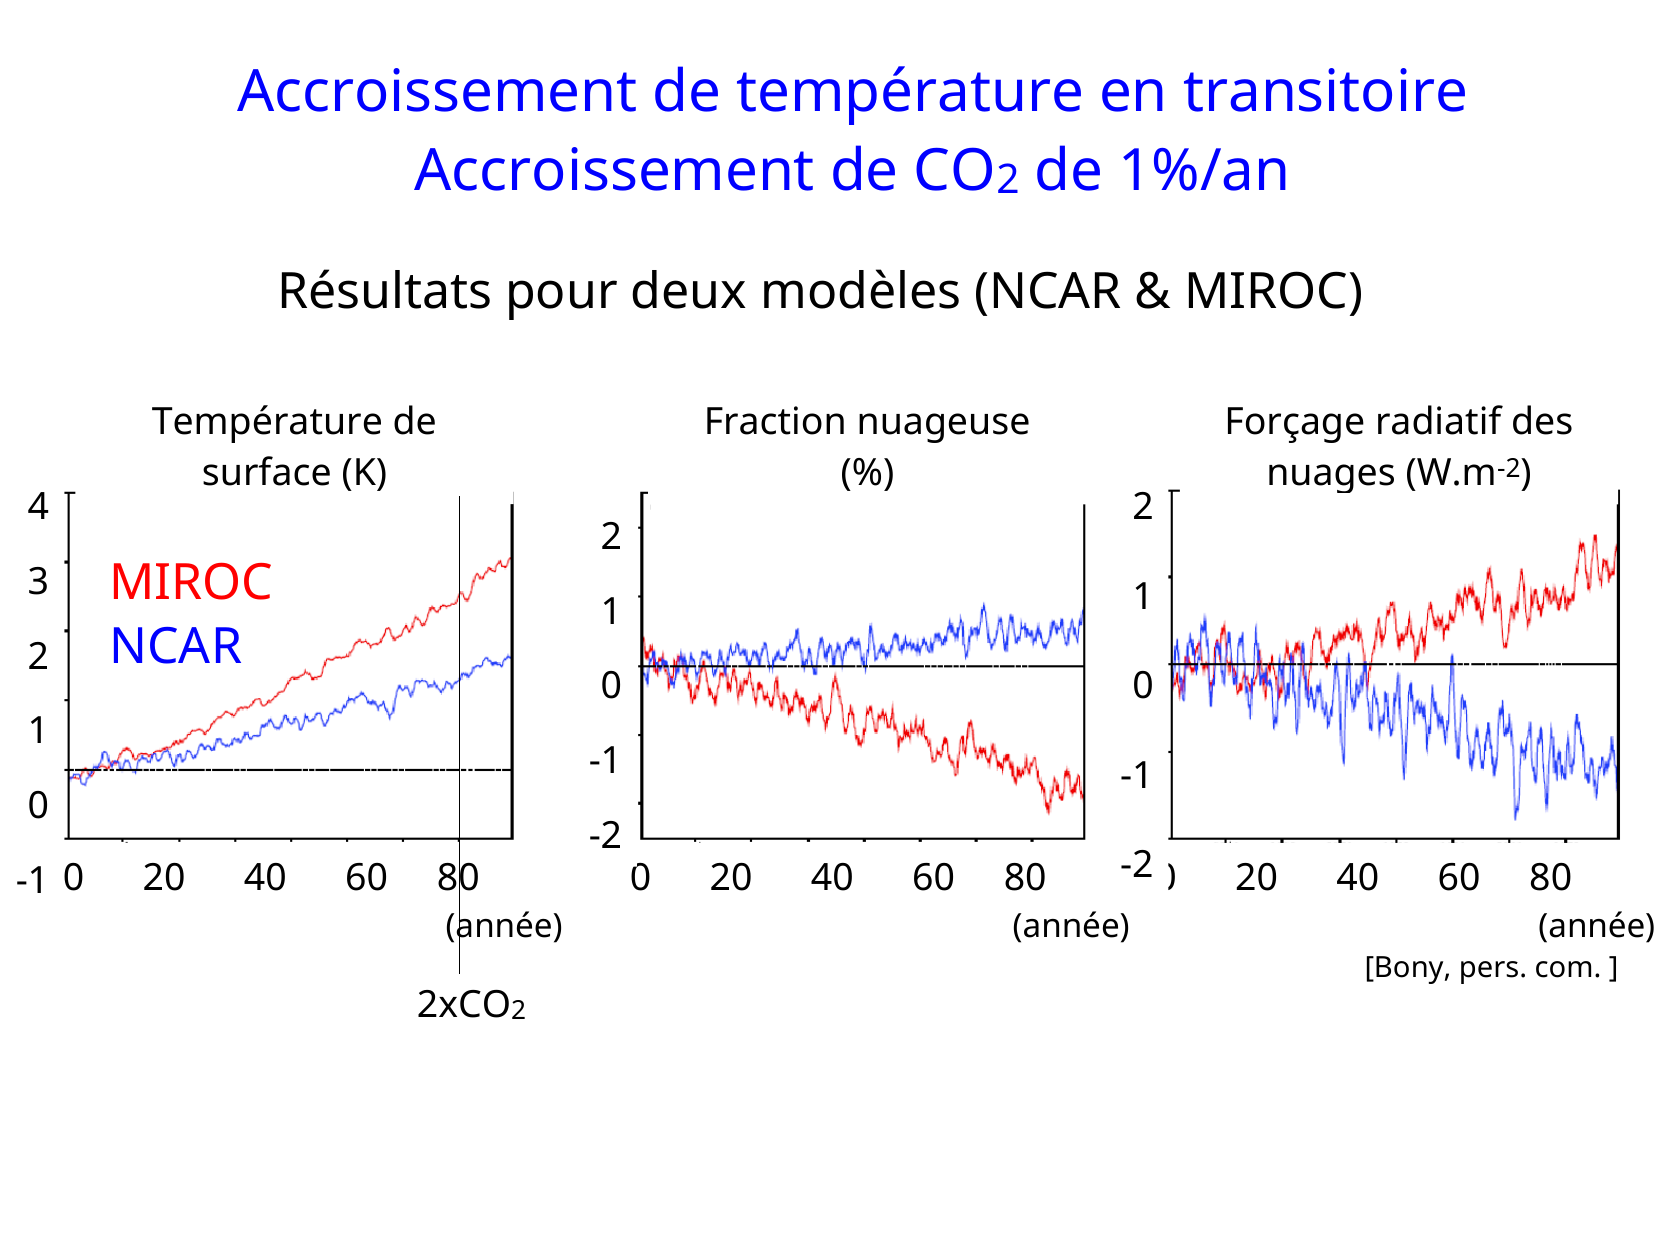

Accroissement de température en transitoire
Accroissement de CO2 de 1%/an
Résultats pour deux modèles (NCAR & MIROC)
Température de surface (K)
Fraction nuageuse
(%)
Forçage radiatif des nuages (W.m-2)
4
3
2
1
0
-1
2
1
0
-1
-2
2
1
0
-1
-2
MIROC
NCAR
0 20 40 60 80
(année)
0 20 40 60 80
(année)
0 20 40 60 80
(année)
[Bony, pers. com. ]
2xCO2